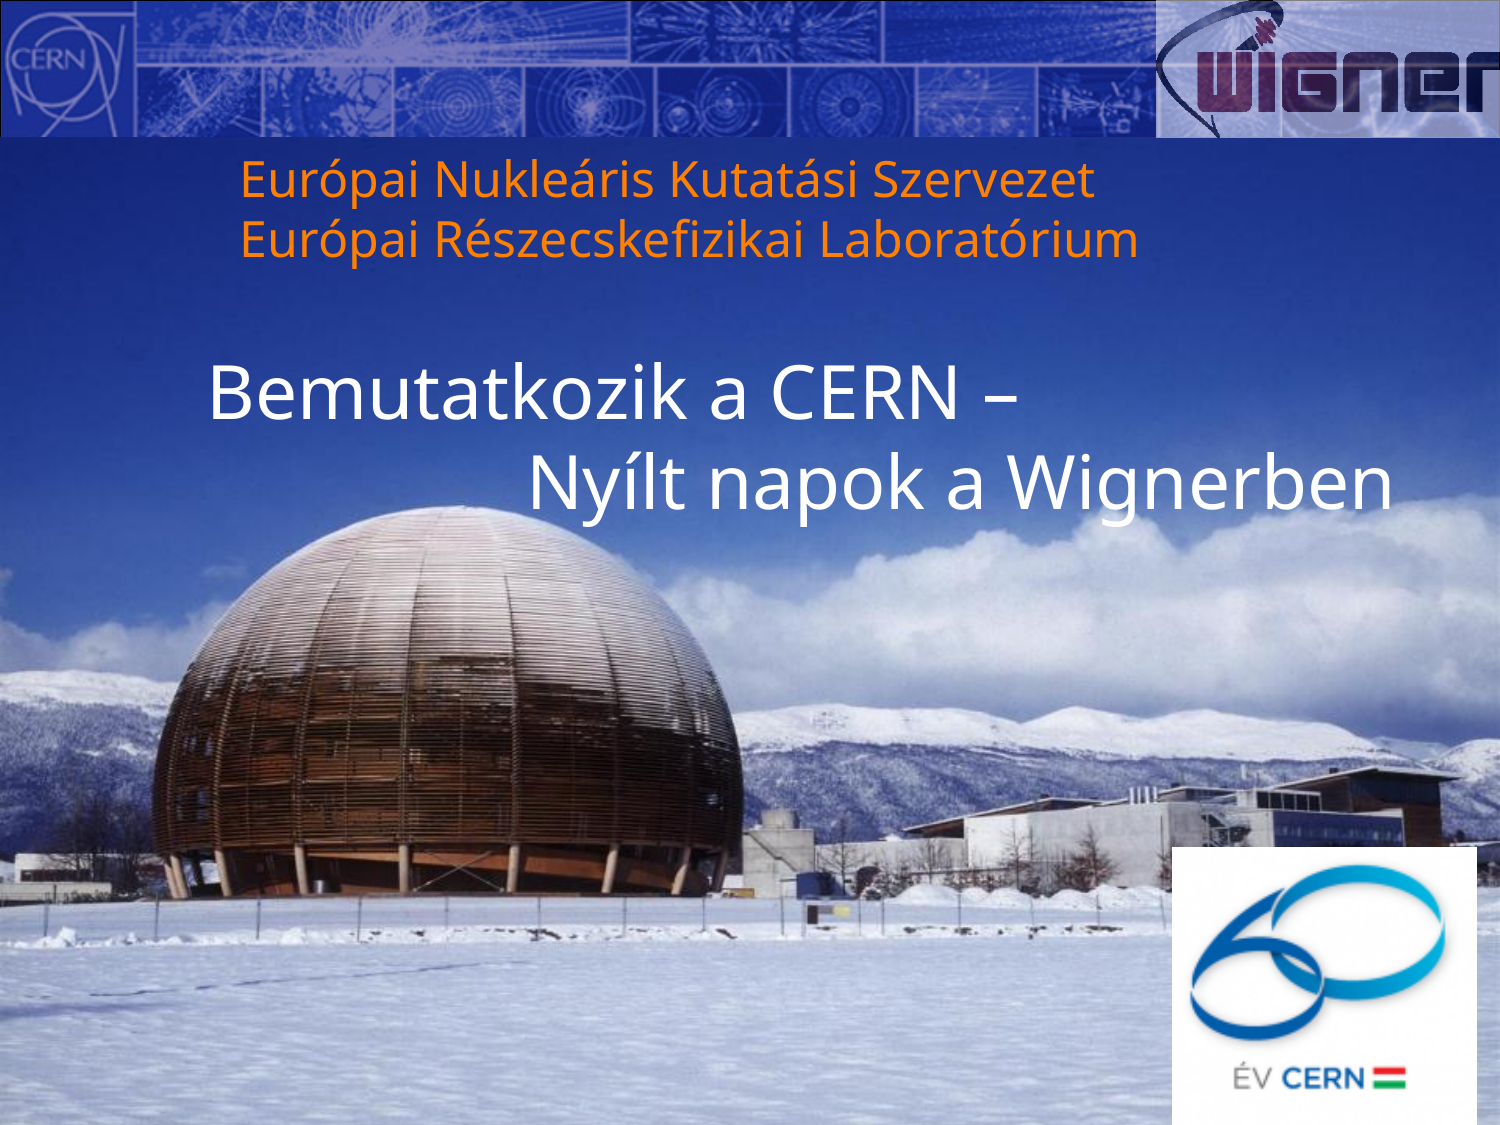

Európai Nukleáris Kutatási Szervezet
Európai Részecskefizikai Laboratórium
Bemutatkozik a CERN –
				 Nyílt napok a Wignerben
05 Novembre 2003